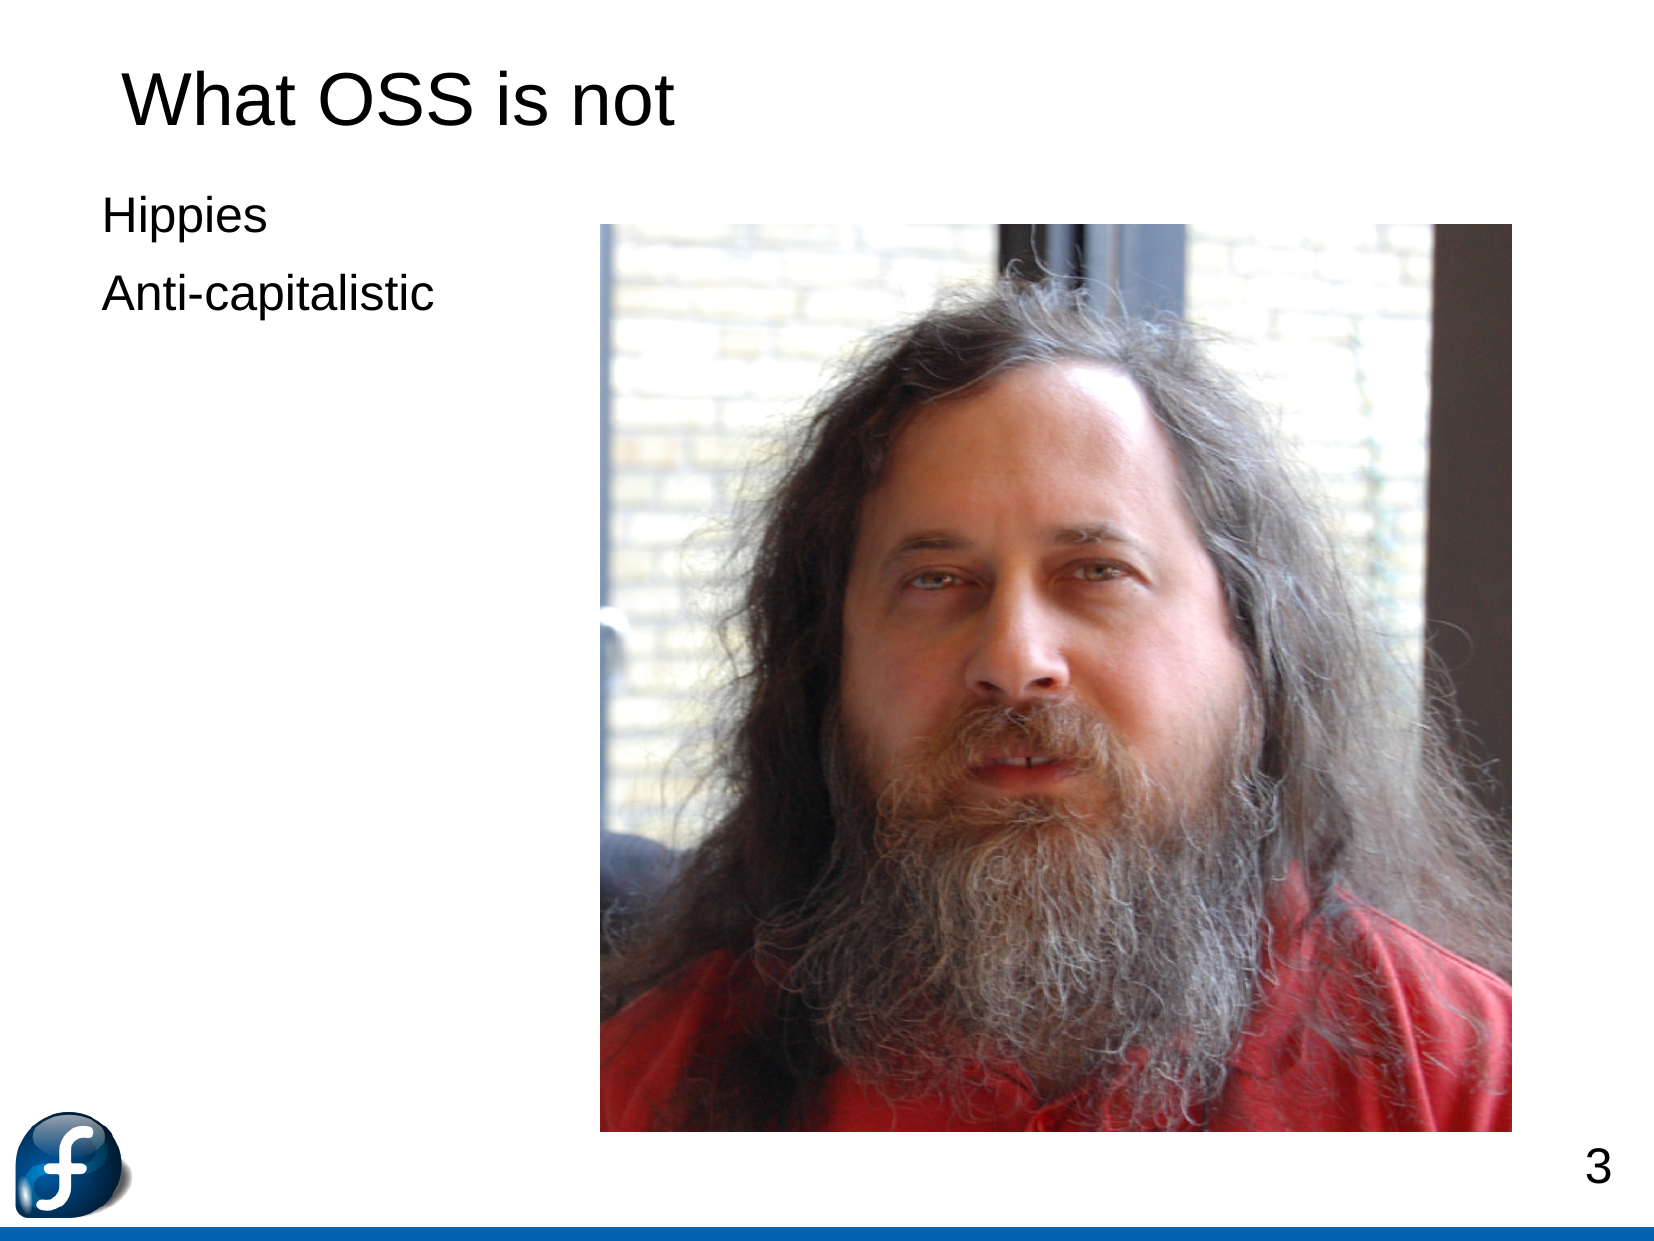

# What OSS is not
Hippies
Anti-capitalistic